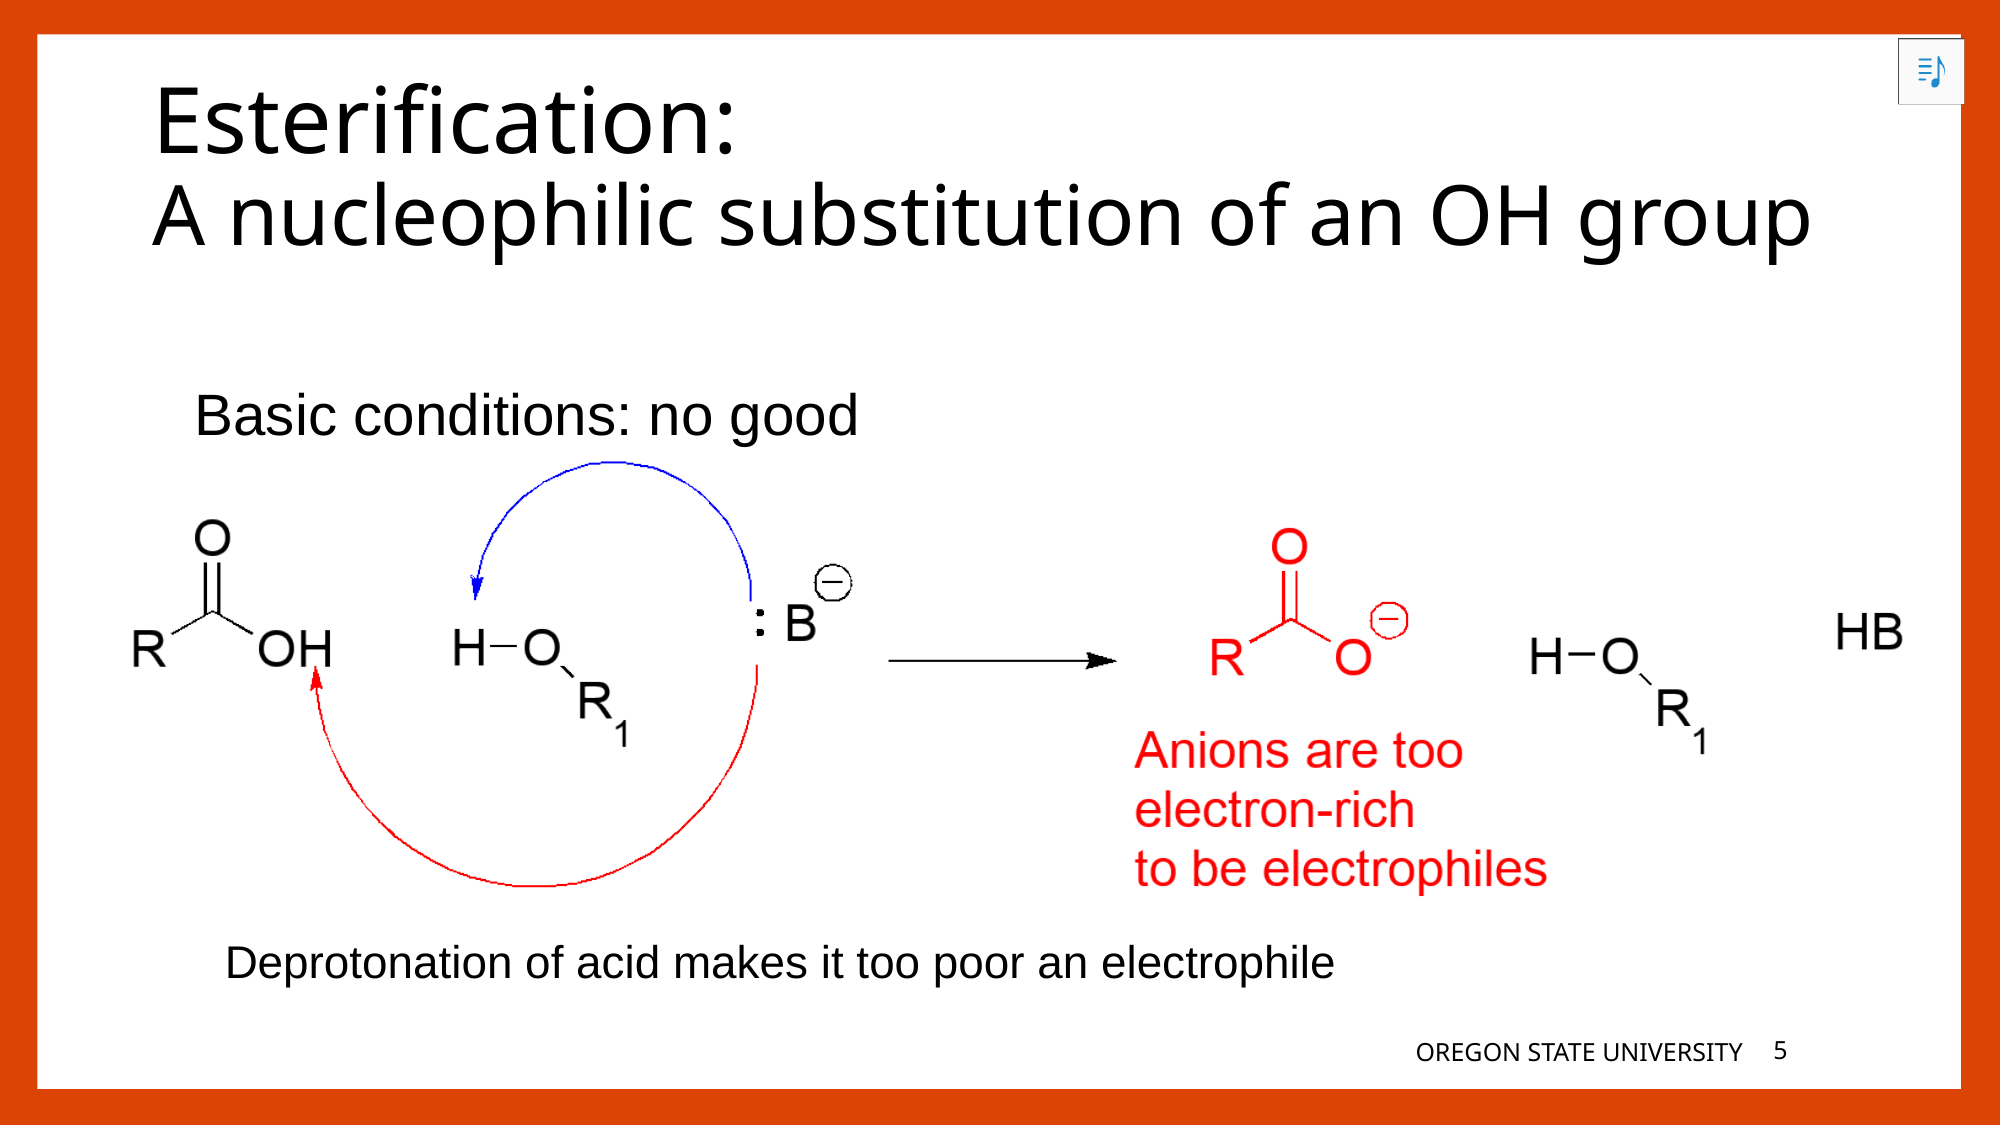

# Esterification: A nucleophilic substitution of an OH group
Basic conditions: no good
Deprotonation of acid makes it too poor an electrophile
OREGON STATE UNIVERSITY